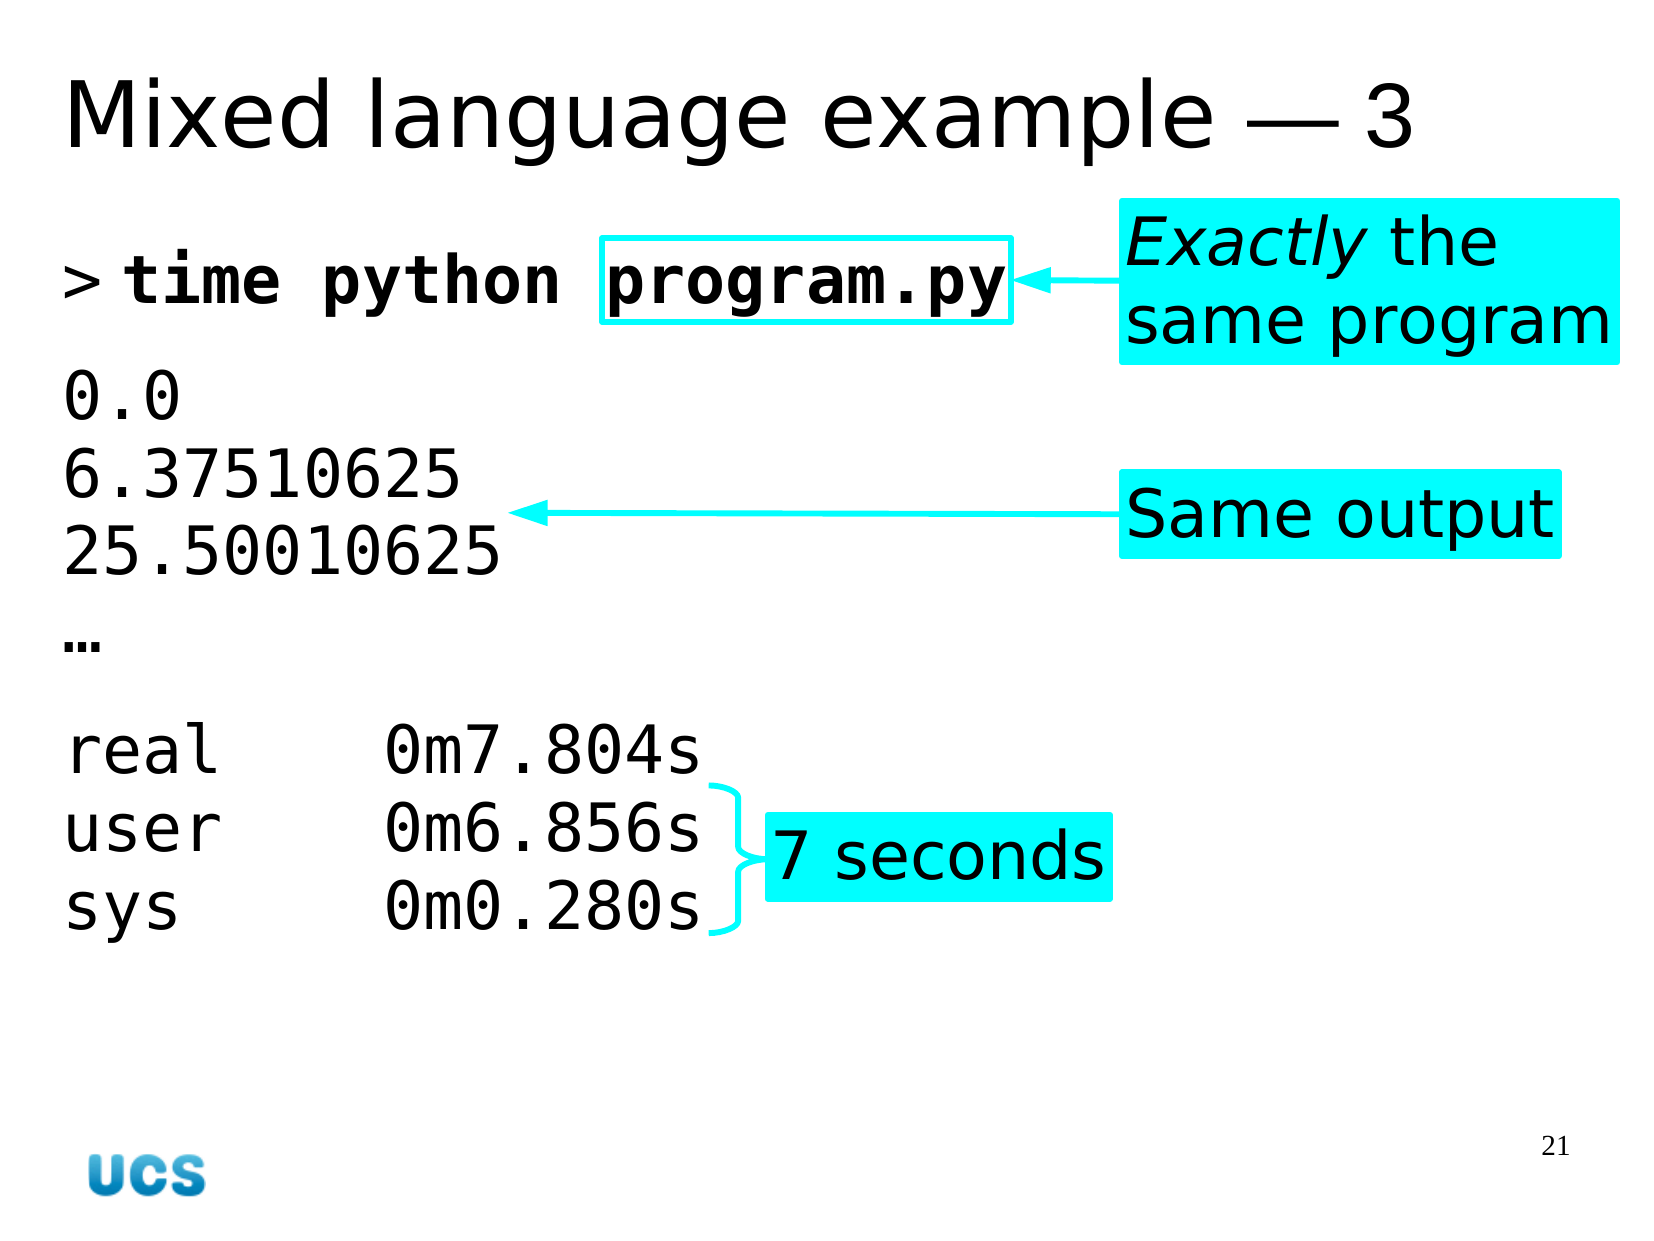

Mixed language example — 3
Exactly the
same program
>
time python
program.py
0.0
6.37510625
25.50010625
…
Same output
real 0m7.804s
user 0m6.856s
sys 0m0.280s
7 seconds
21